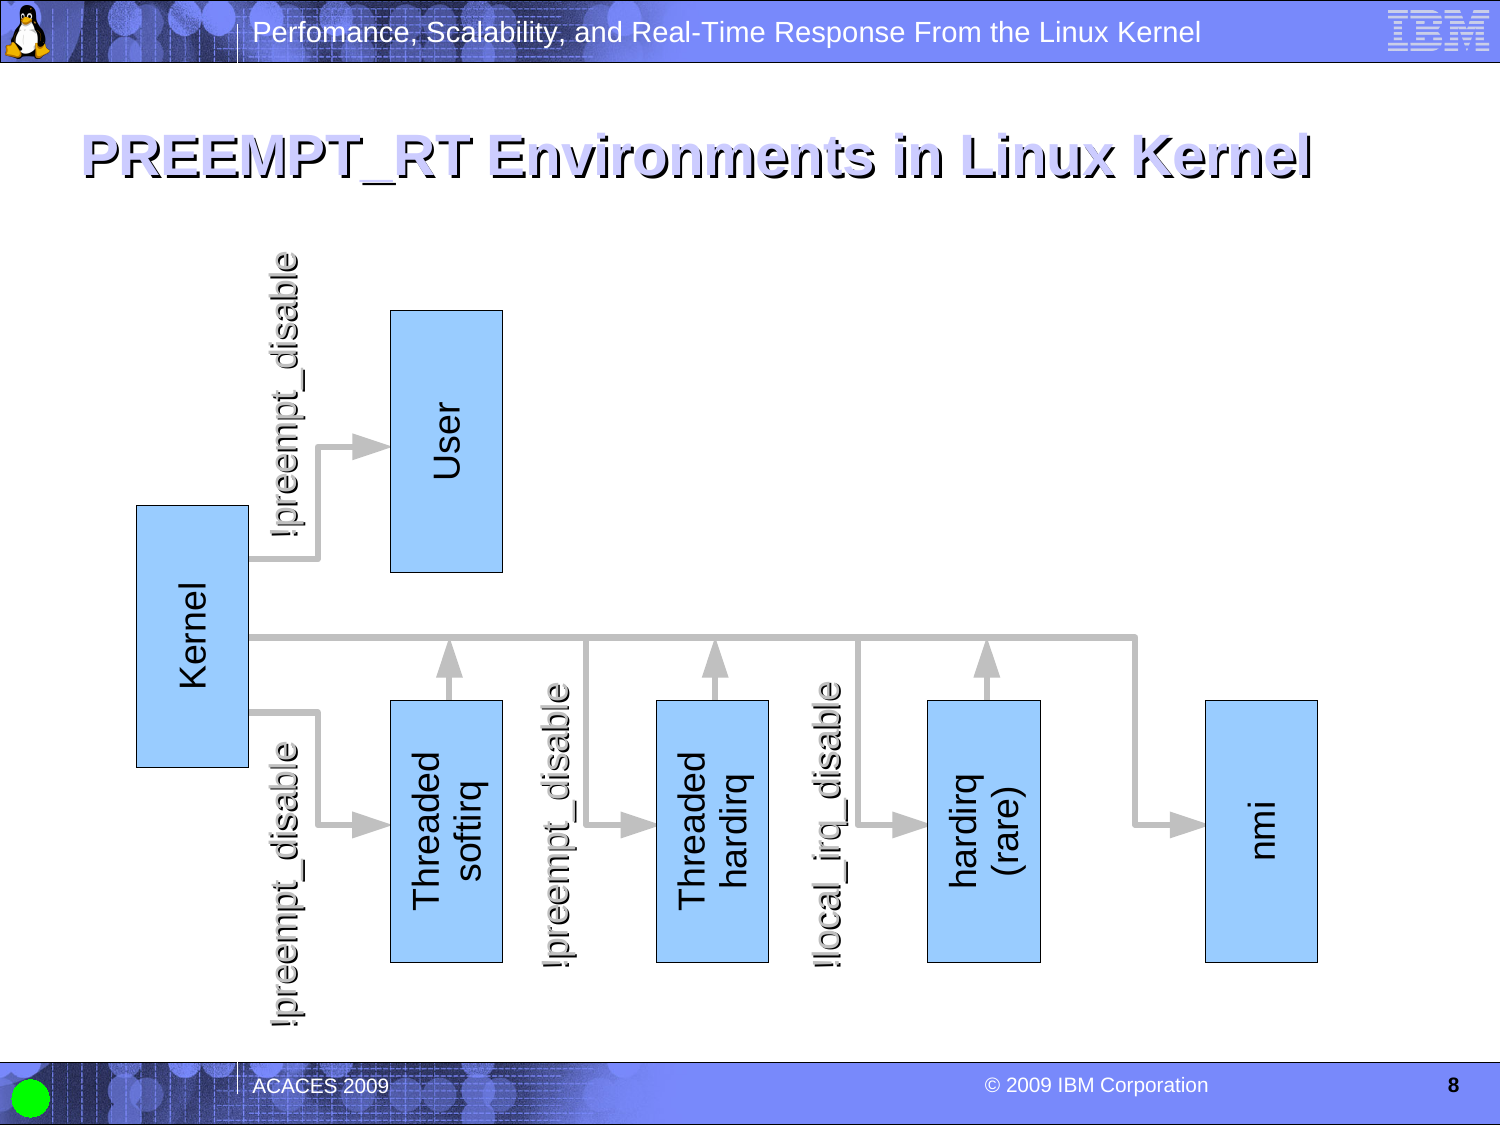

# PREEMPT_RT Environments in Linux Kernel
!preempt_disable
User
Kernel
Threaded
softirq
Threaded
hardirq
hardirq
(rare)
nmi
!local_irq_disable
!preempt_disable
!preempt_disable
8